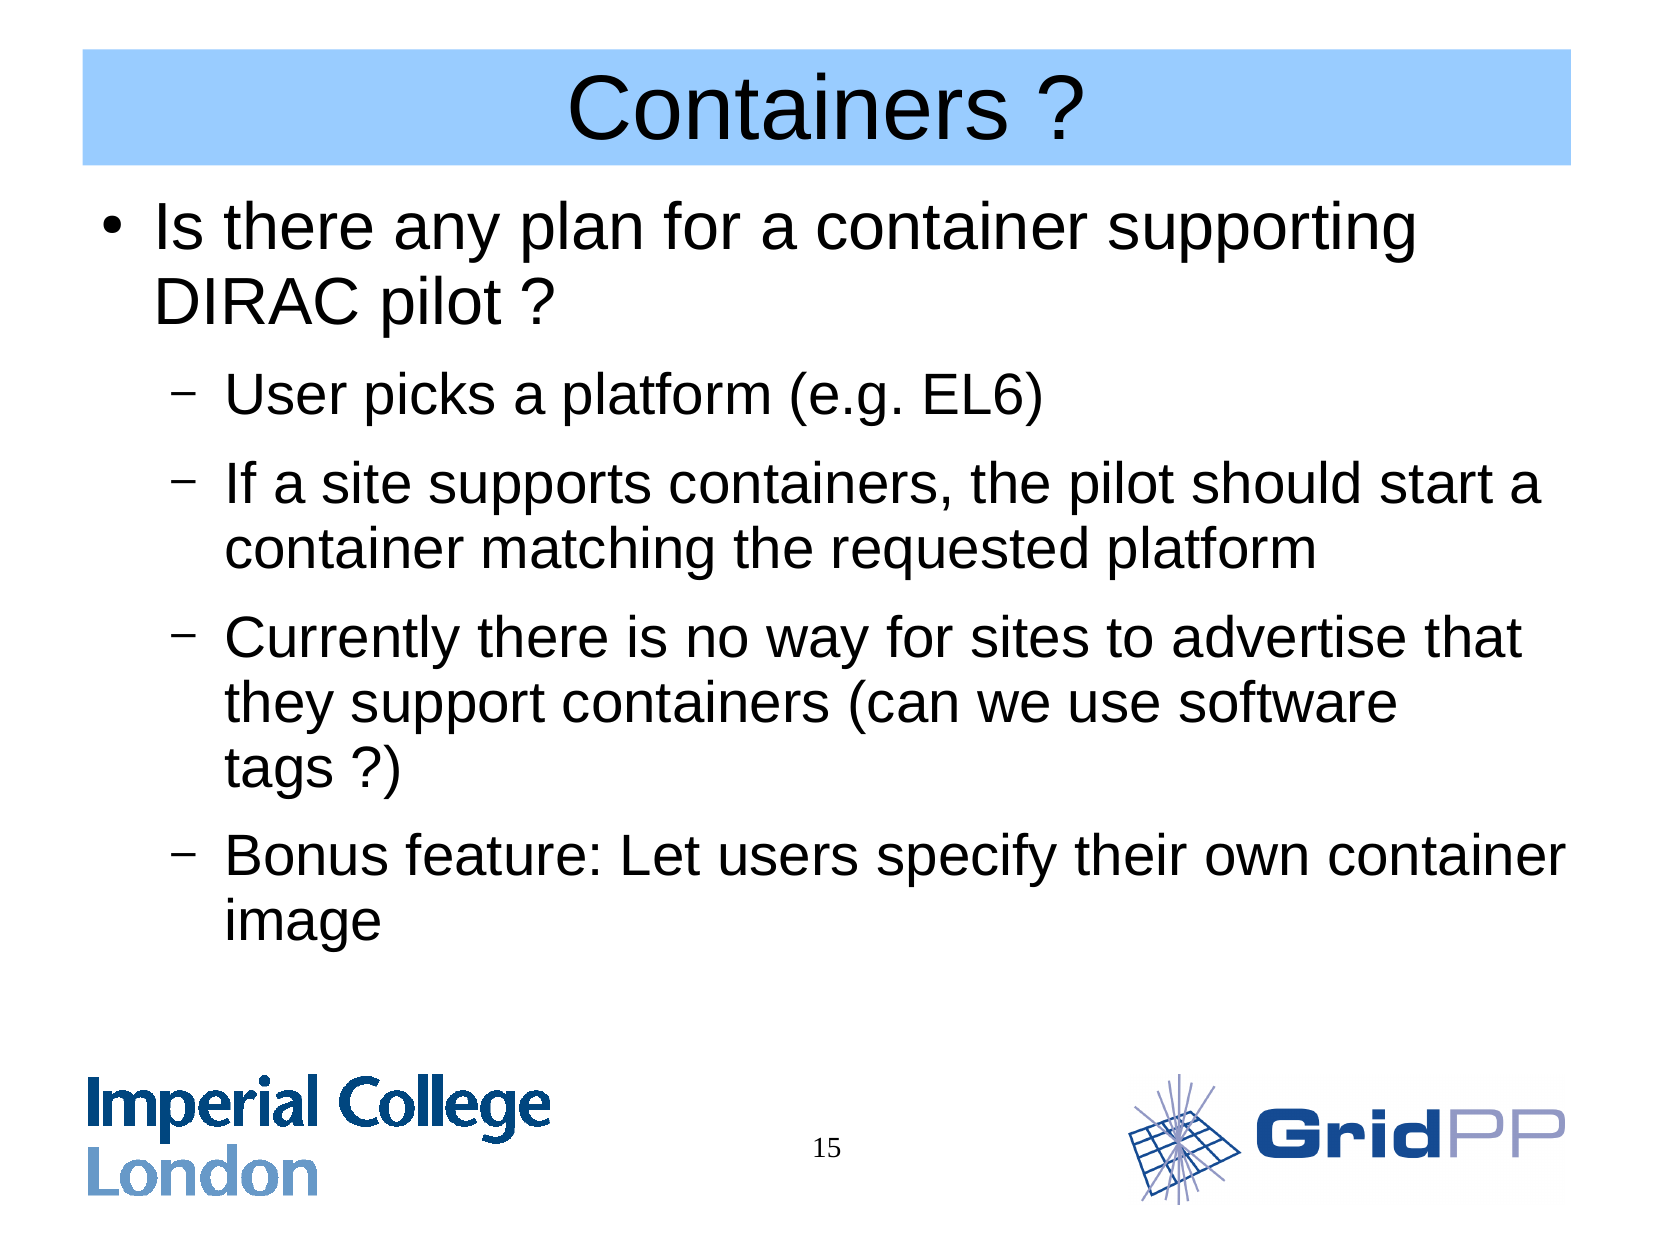

# Containers ?
Is there any plan for a container supporting DIRAC pilot ?
User picks a platform (e.g. EL6)
If a site supports containers, the pilot should start a container matching the requested platform
Currently there is no way for sites to advertise that they support containers (can we use software tags ?)
Bonus feature: Let users specify their own container image
15